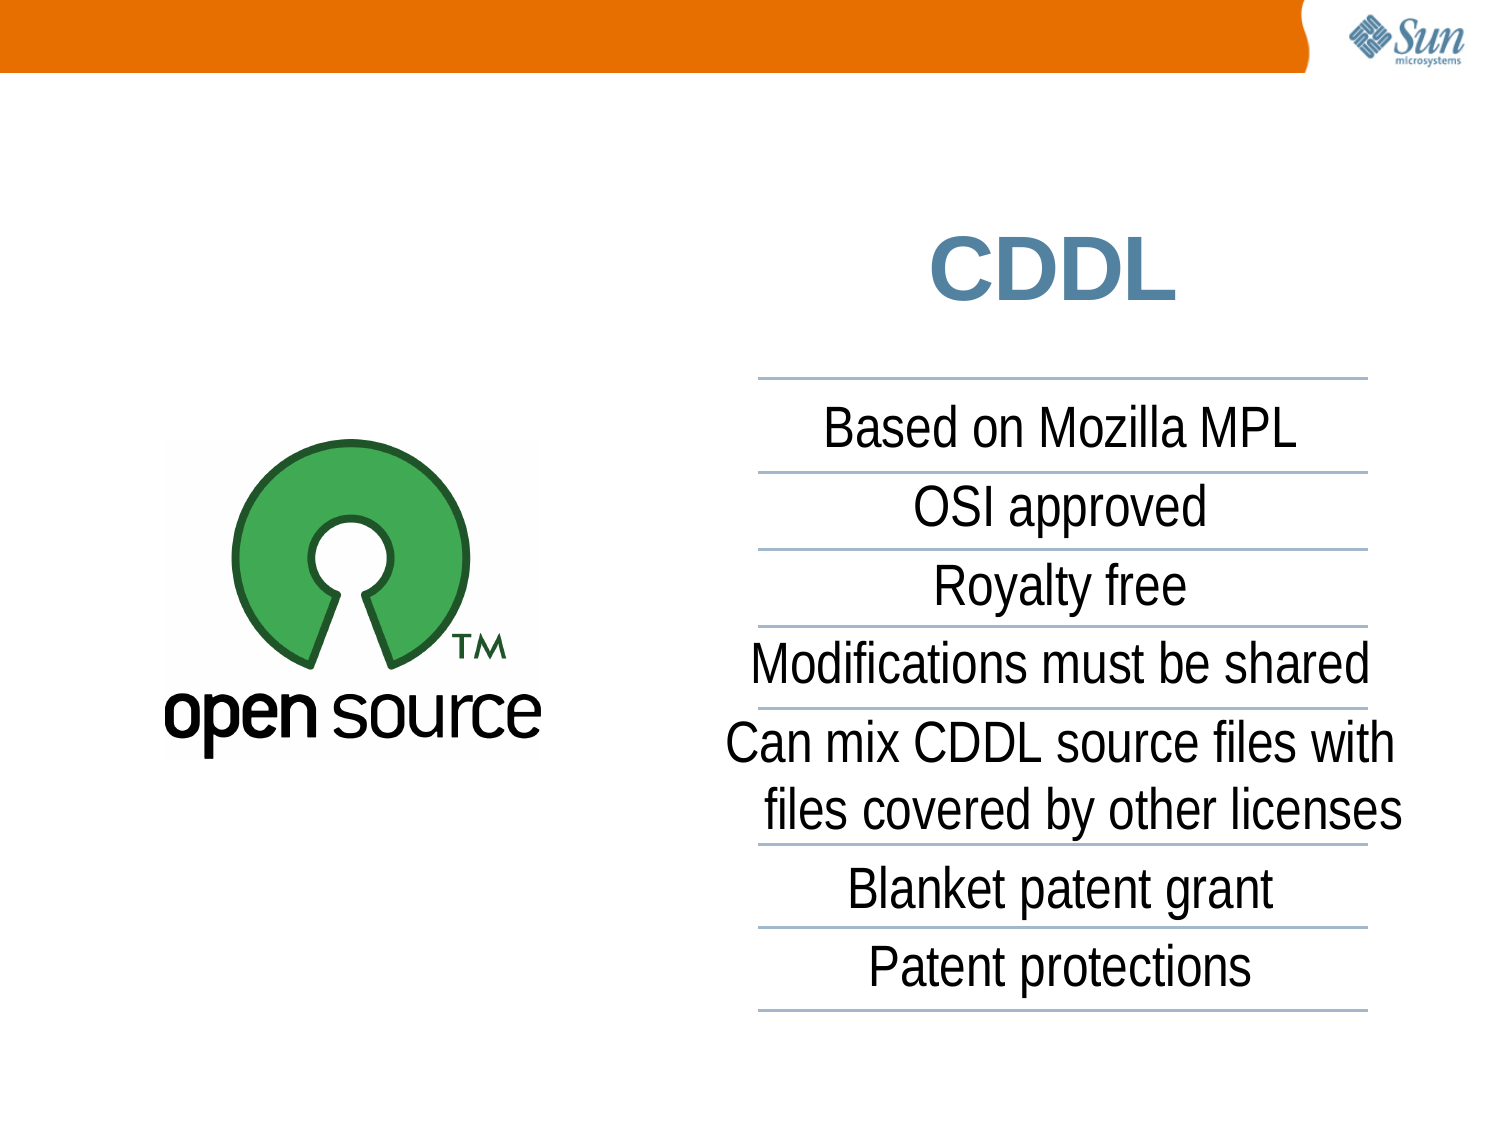

CDDL
# Based on Mozilla MPL
OSI approved
Royalty free
Modifications must be shared
Can mix CDDL source files with files covered by other licenses
Blanket patent grant
Patent protections